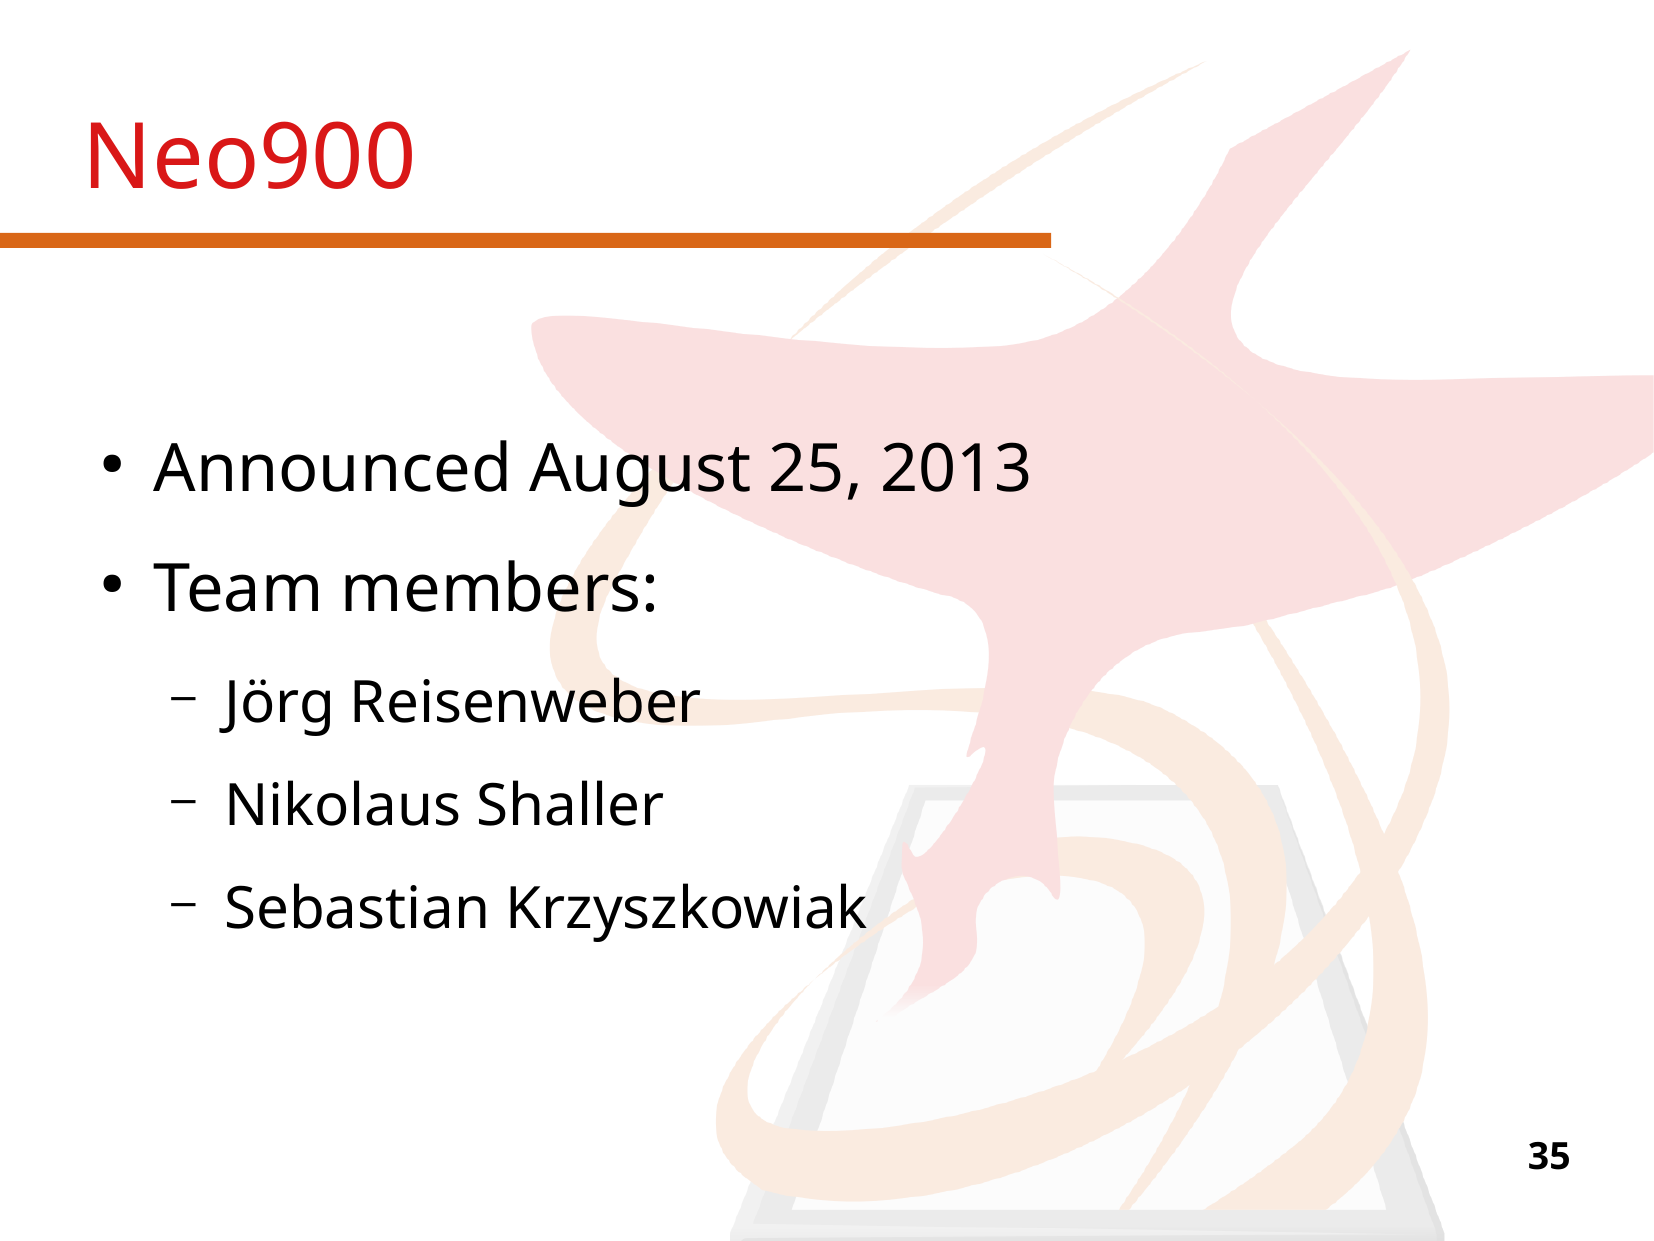

# Neo900
Announced August 25, 2013
Team members:
Jörg Reisenweber
Nikolaus Shaller
Sebastian Krzyszkowiak
35